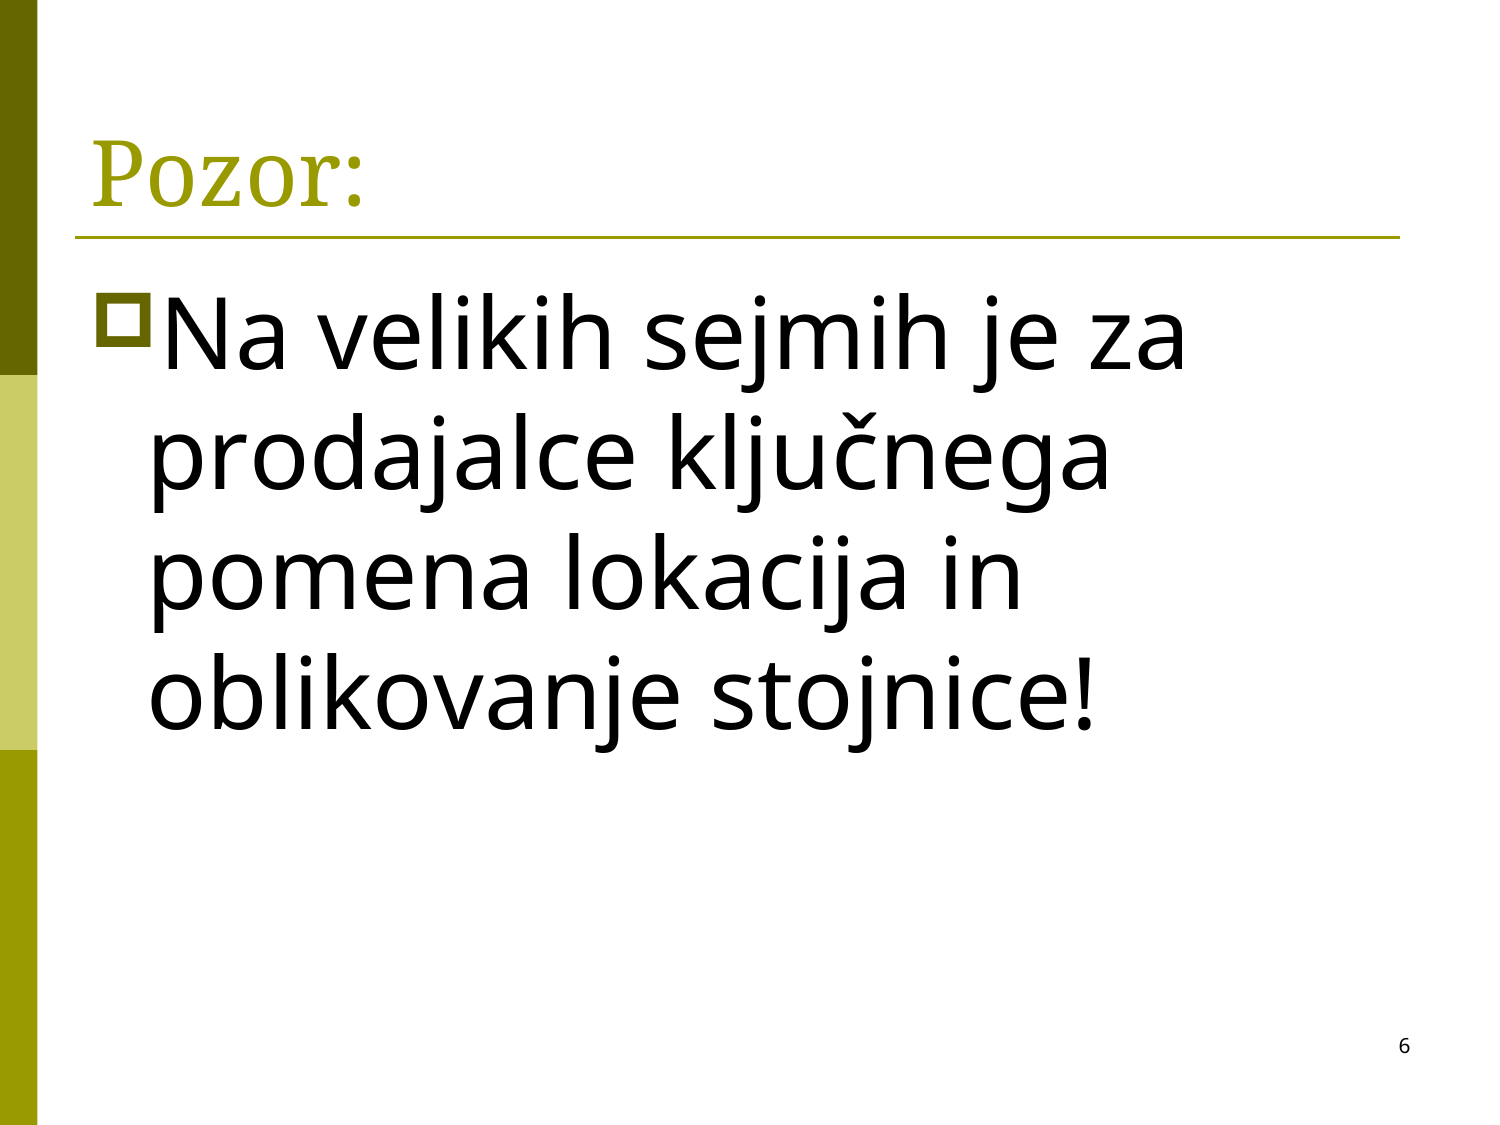

# Pozor:
Na velikih sejmih je za prodajalce ključnega pomena lokacija in oblikovanje stojnice!